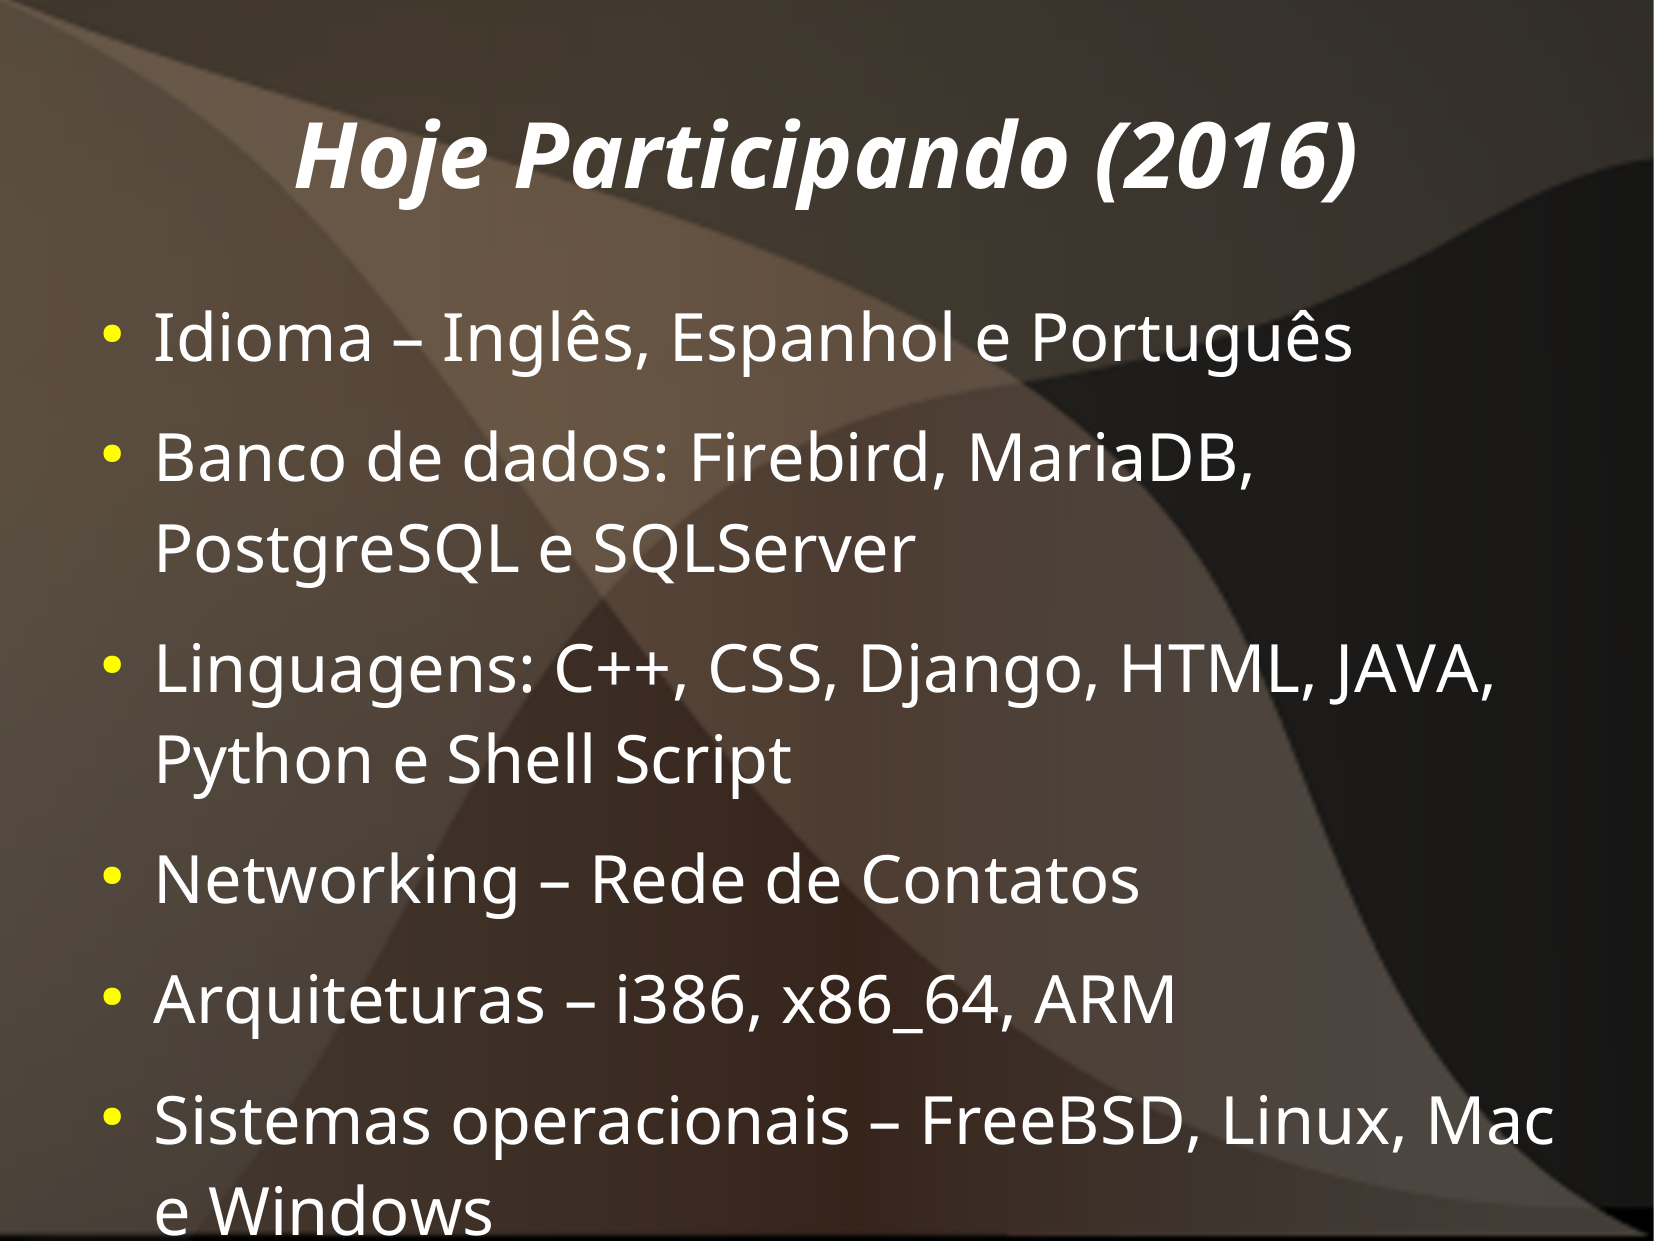

# Hoje Participando (2016)
Idioma – Inglês, Espanhol e Português
Banco de dados: Firebird, MariaDB, PostgreSQL e SQLServer
Linguagens: C++, CSS, Django, HTML, JAVA, Python e Shell Script
Networking – Rede de Contatos
Arquiteturas – i386, x86_64, ARM
Sistemas operacionais – FreeBSD, Linux, Mac e Windows